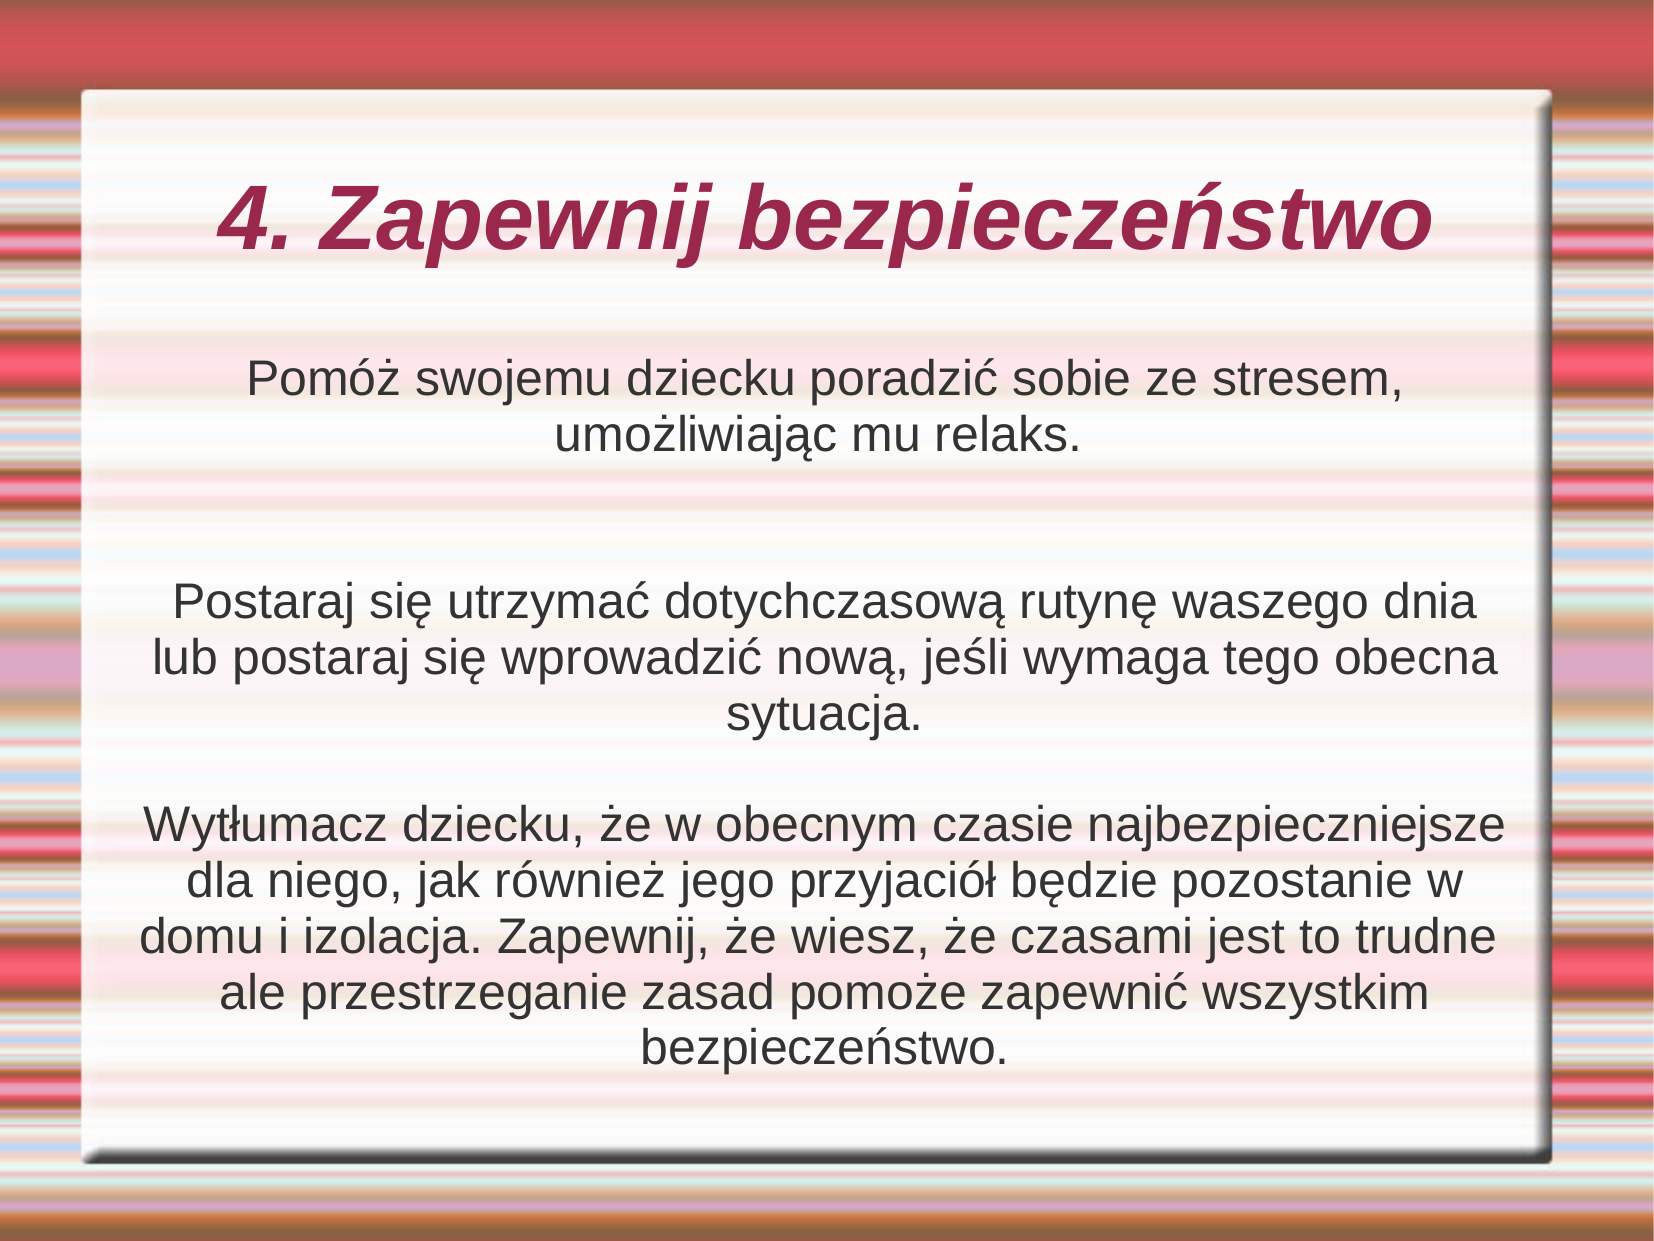

# 4. Zapewnij bezpieczeństwo
Pomóż swojemu dziecku poradzić sobie ze stresem, umożliwiając mu relaks.
Postaraj się utrzymać dotychczasową rutynę waszego dnia lub postaraj się wprowadzić nową, jeśli wymaga tego obecna sytuacja.
Wytłumacz dziecku, że w obecnym czasie najbezpieczniejsze dla niego, jak również jego przyjaciół będzie pozostanie w domu i izolacja. Zapewnij, że wiesz, że czasami jest to trudne ale przestrzeganie zasad pomoże zapewnić wszystkim bezpieczeństwo.